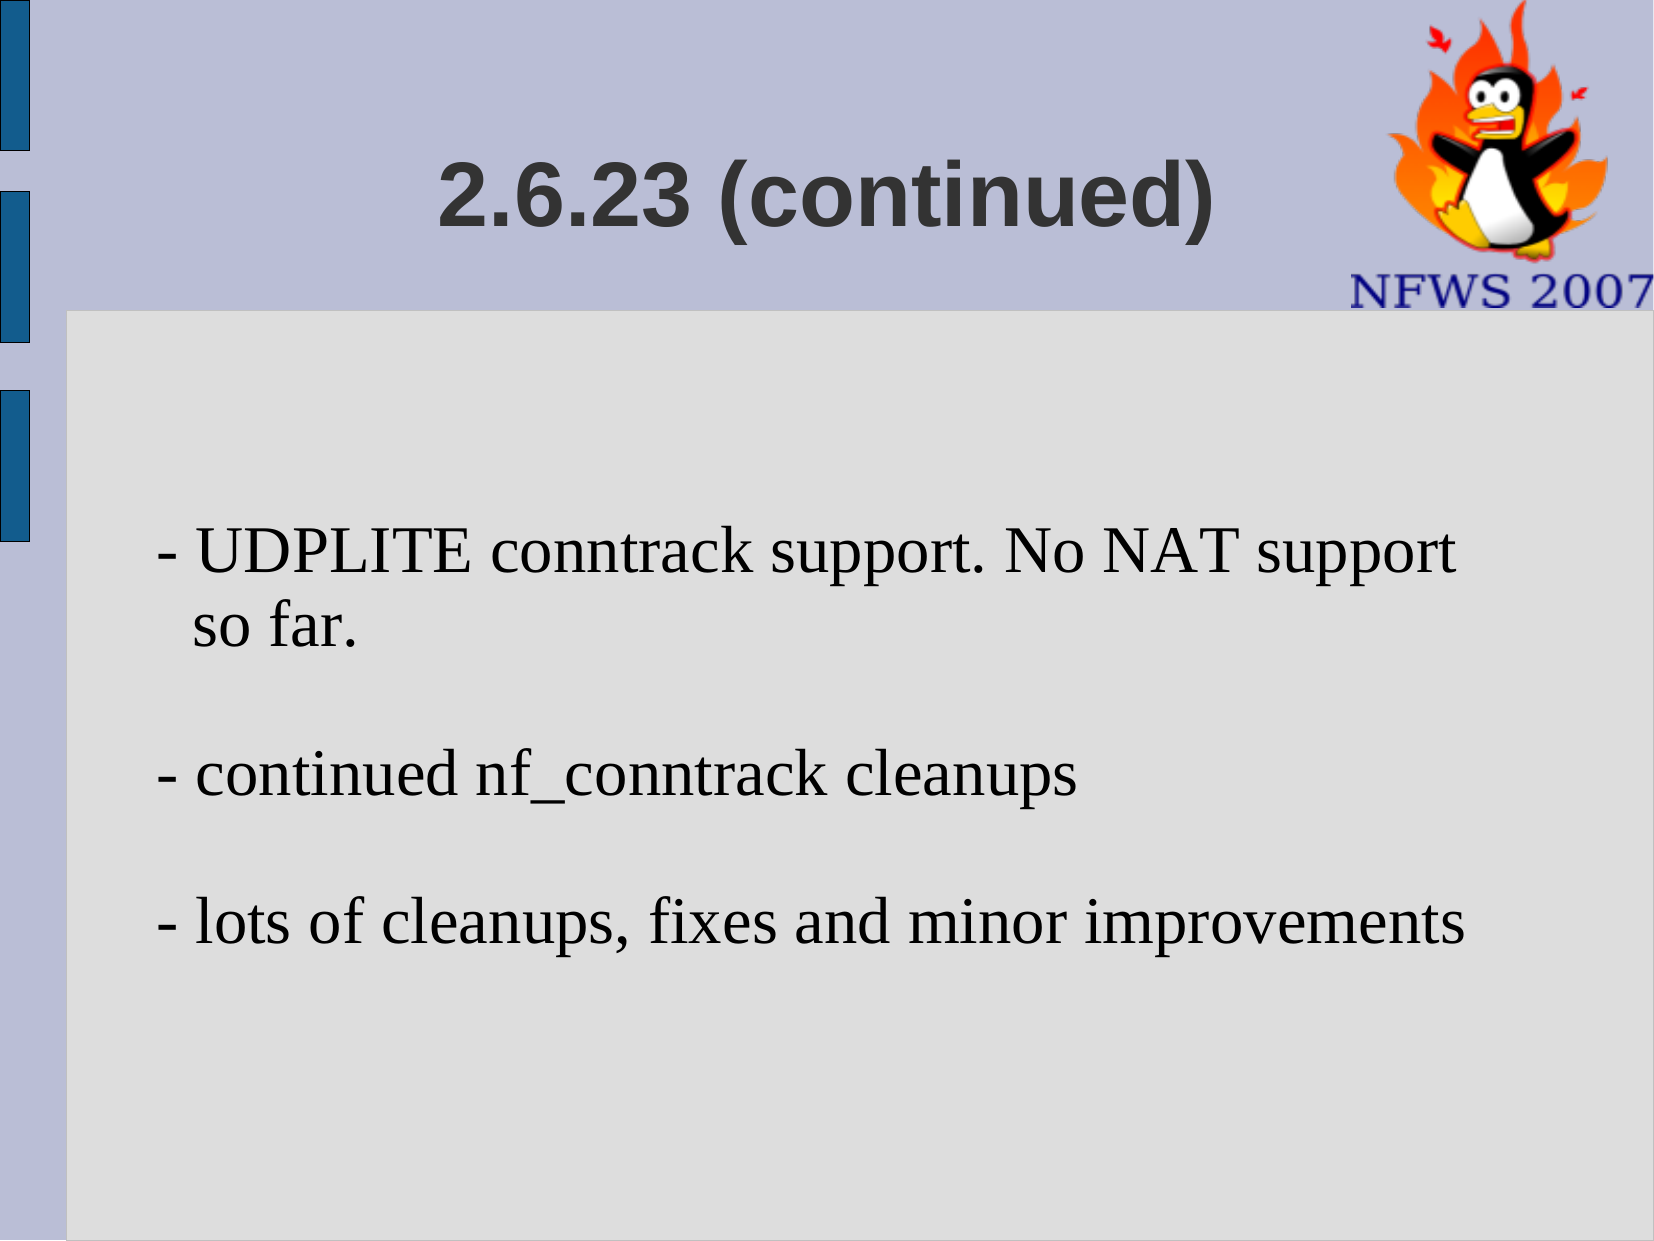

# 2.6.23 (continued)
- UDPLITE conntrack support. No NAT support so far.
- continued nf_conntrack cleanups
- lots of cleanups, fixes and minor improvements